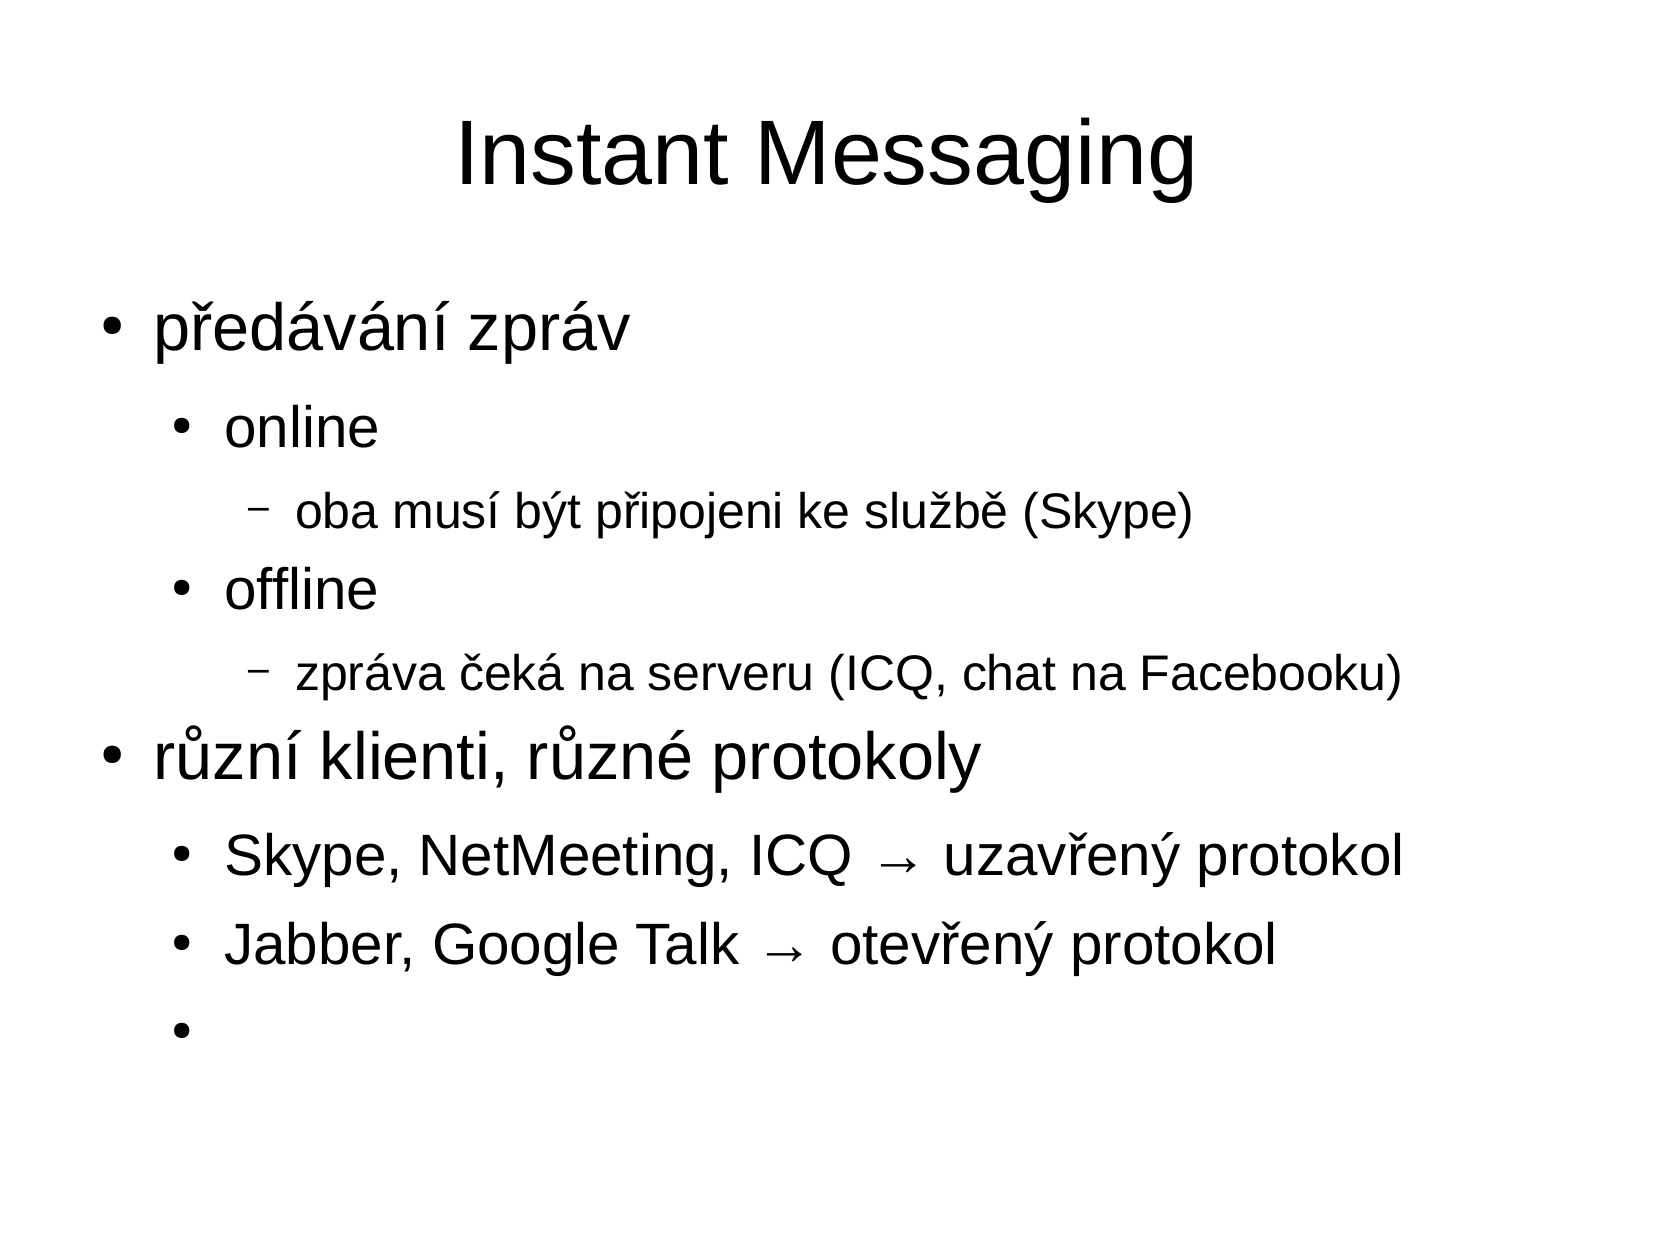

# Instant Messaging
předávání zpráv
online
oba musí být připojeni ke službě (Skype)
offline
zpráva čeká na serveru (ICQ, chat na Facebooku)
různí klienti, různé protokoly
Skype, NetMeeting, ICQ → uzavřený protokol
Jabber, Google Talk → otevřený protokol